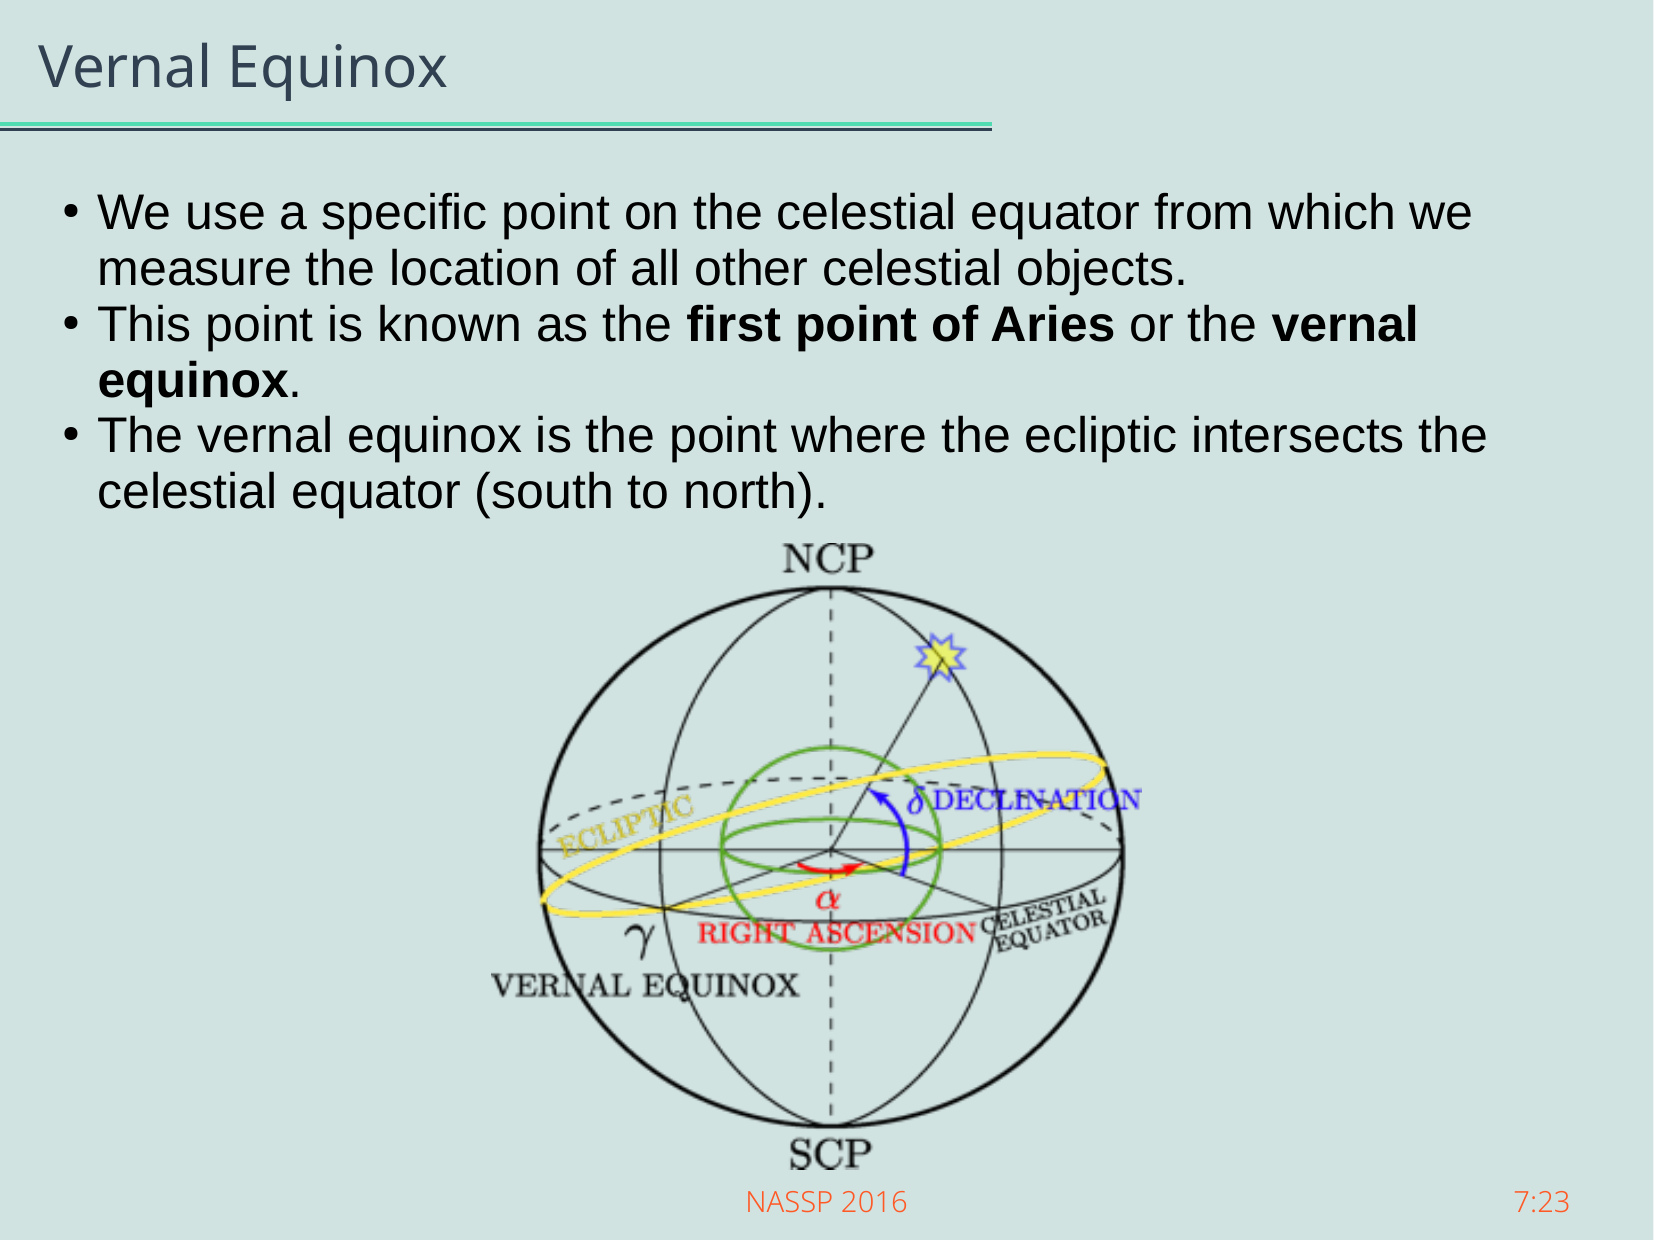

Vernal Equinox
We use a specific point on the celestial equator from which we measure the location of all other celestial objects.
This point is known as the first point of Aries or the vernal equinox.
The vernal equinox is the point where the ecliptic intersects the celestial equator (south to north).
NASSP 2016
7